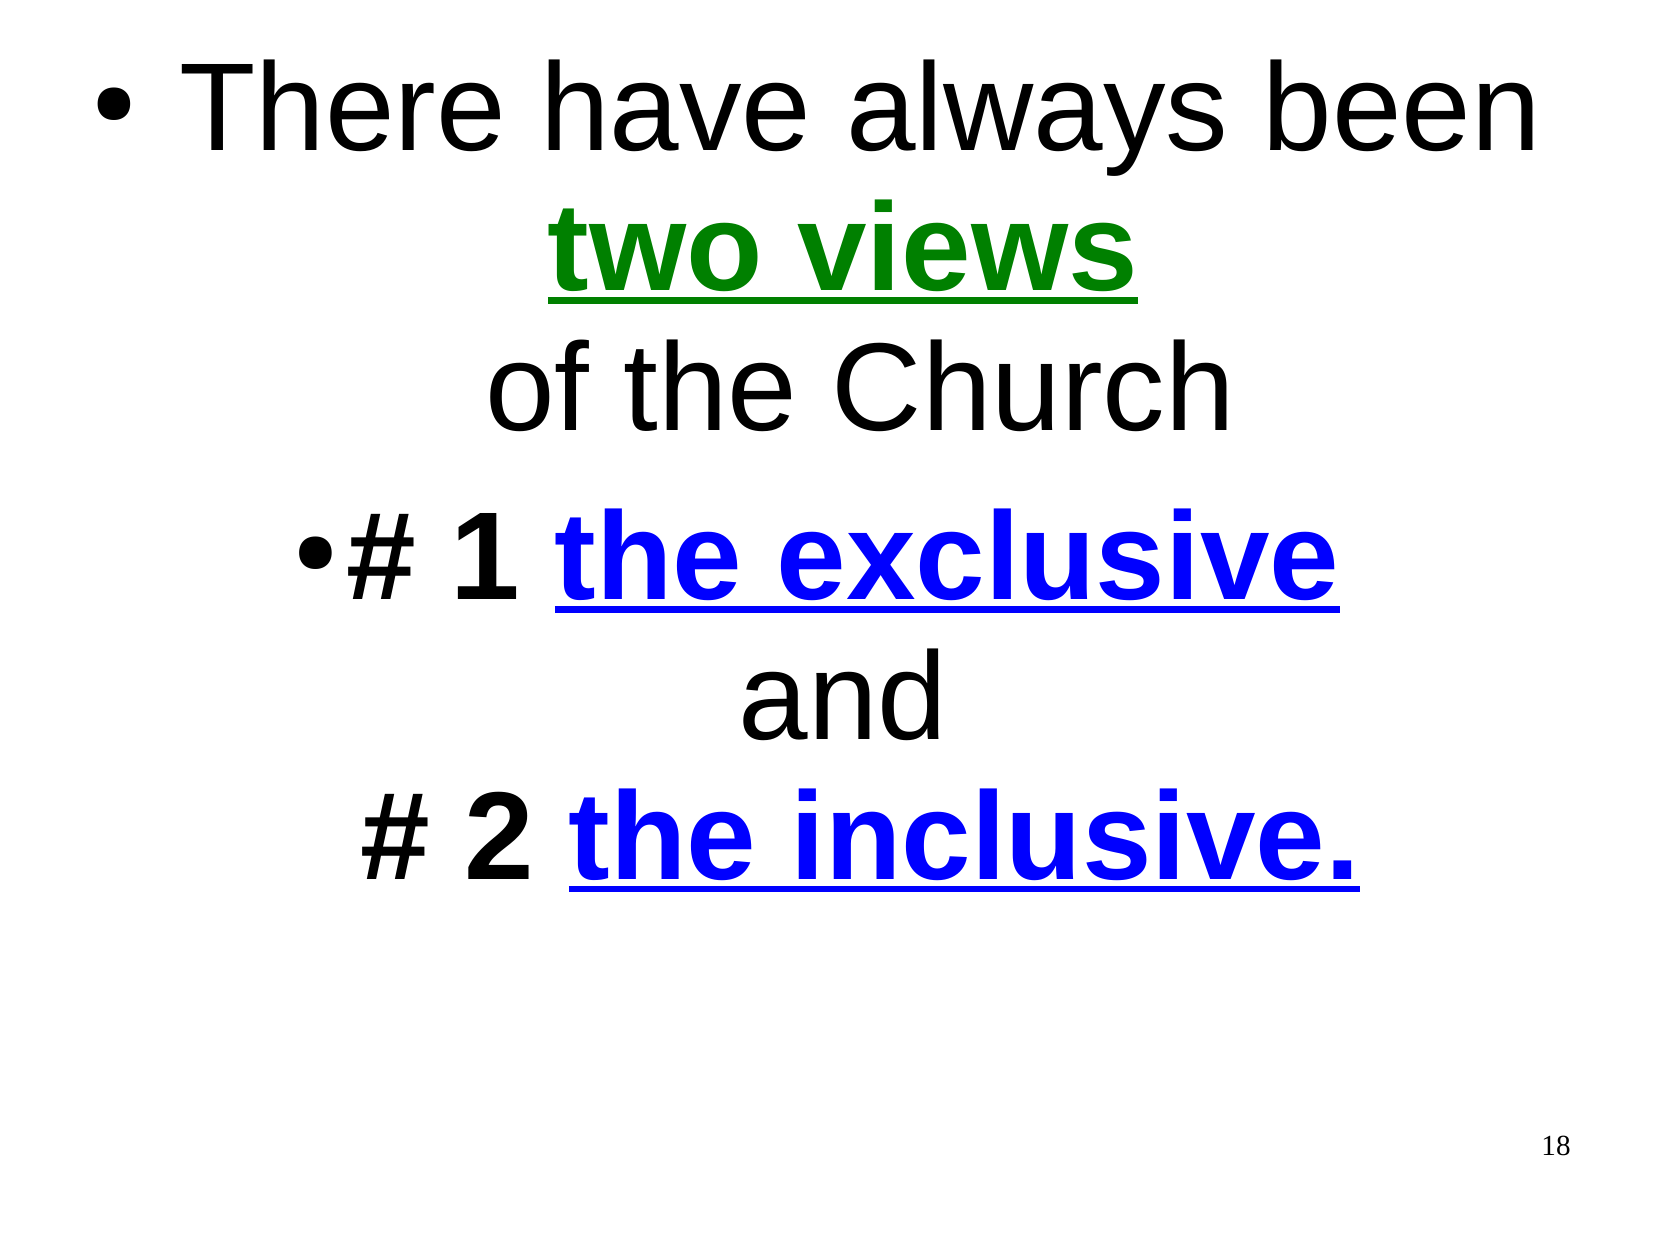

# There have always been two views of the Church
# 1 the exclusive and # 2 the inclusive.
18